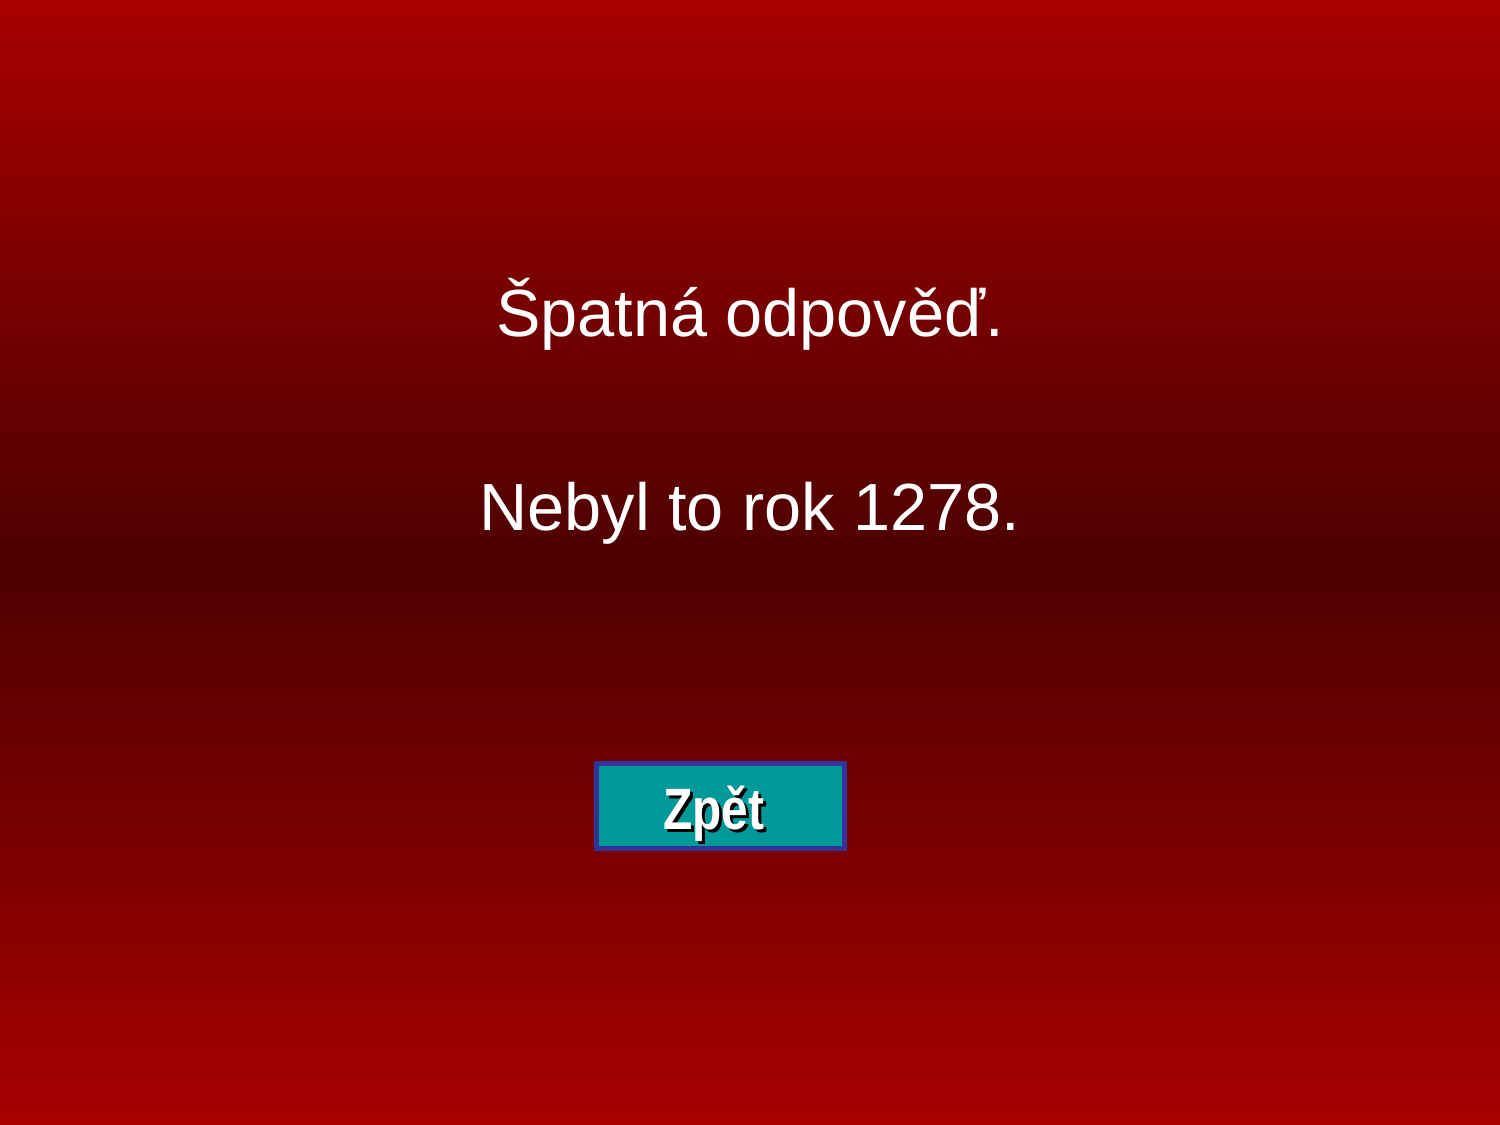

#
Špatná odpověď.
Nebyl to rok 1278.
Zpět